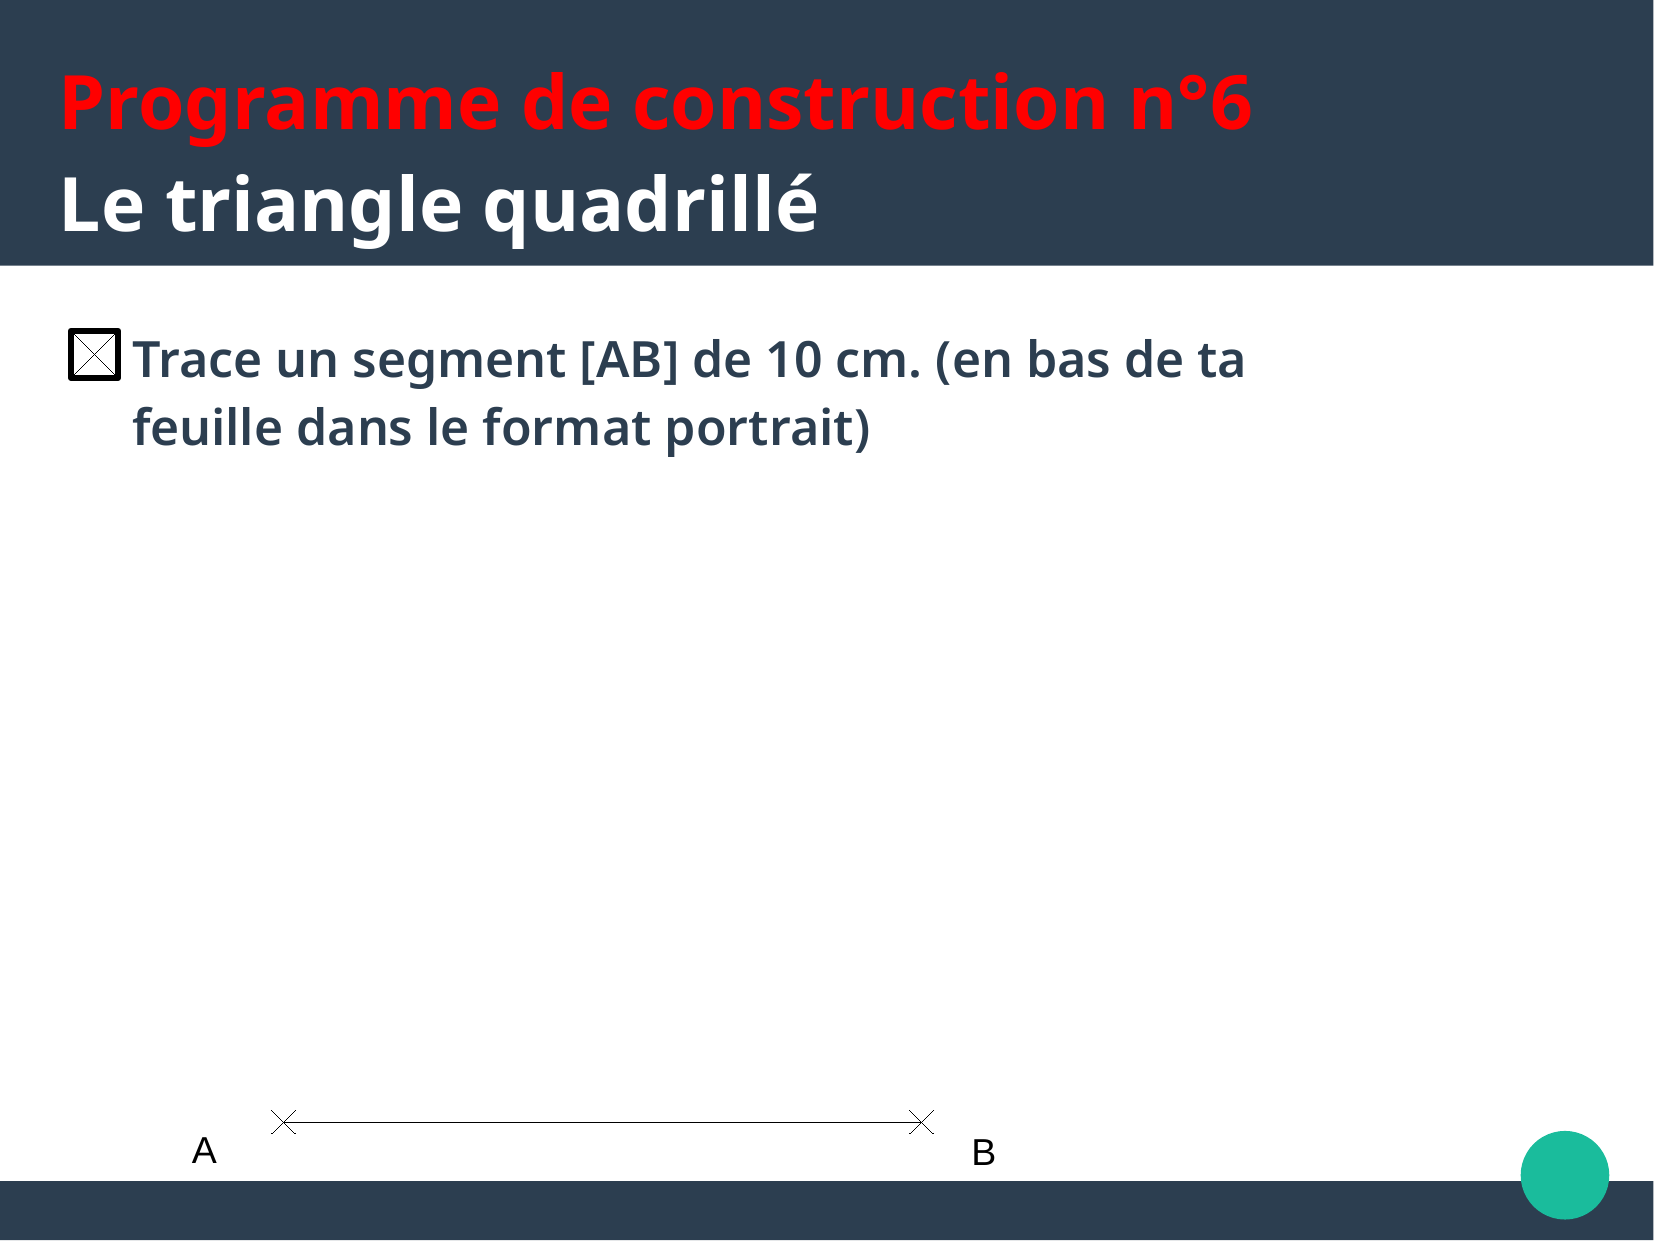

# Programme de construction n°6 Le triangle quadrillé
Trace un segment [AB] de 10 cm. (en bas de ta feuille dans le format portrait)
A
B